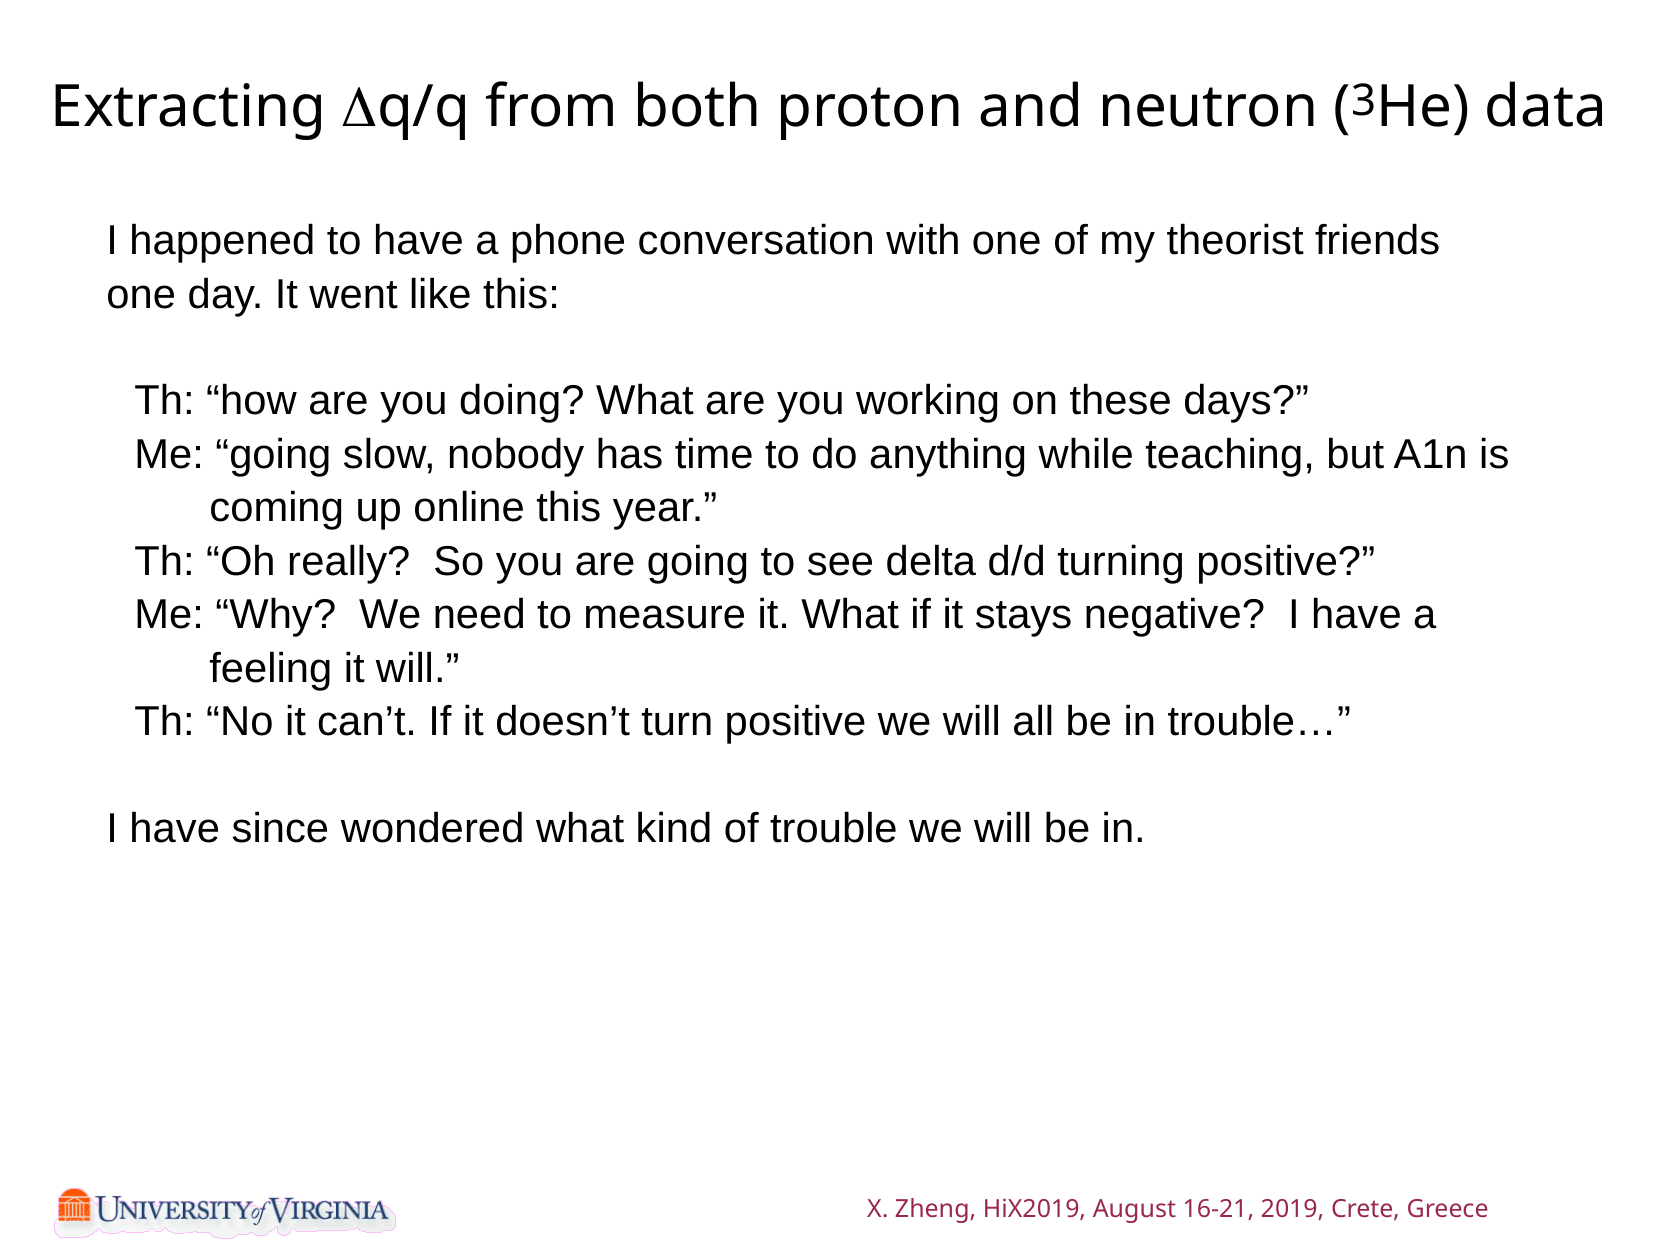

# Extracting Dq/q from both proton and neutron (3He) data
I happened to have a phone conversation with one of my theorist friends one day. It went like this:
Th: “how are you doing? What are you working on these days?”
Me: “going slow, nobody has time to do anything while teaching, but A1n is coming up online this year.”
Th: “Oh really? So you are going to see delta d/d turning positive?”
Me: “Why? We need to measure it. What if it stays negative? I have a feeling it will.”
Th: “No it can’t. If it doesn’t turn positive we will all be in trouble…”
I have since wondered what kind of trouble we will be in.
DSE (contact)
DSE (realistic)
DSE (realistic)
DSE (contact)